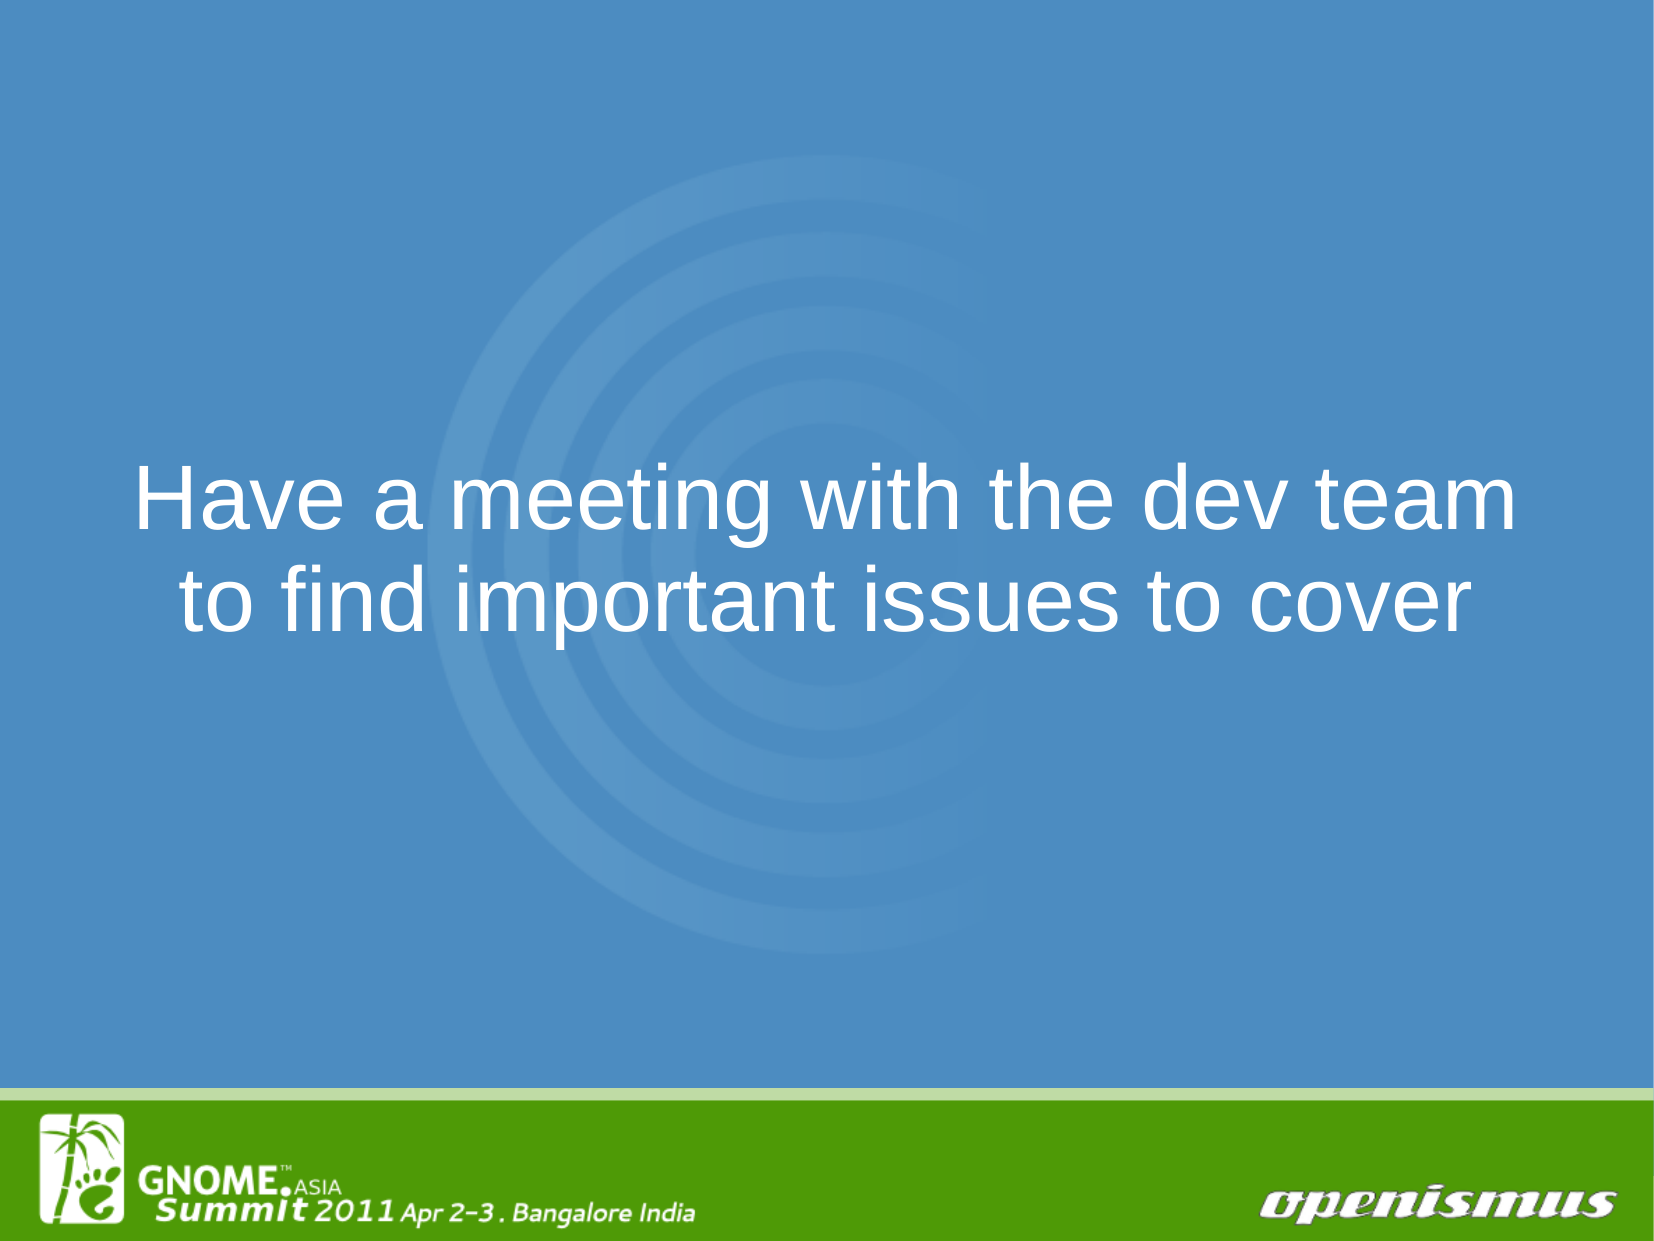

# Have a meeting with the dev team to find important issues to cover